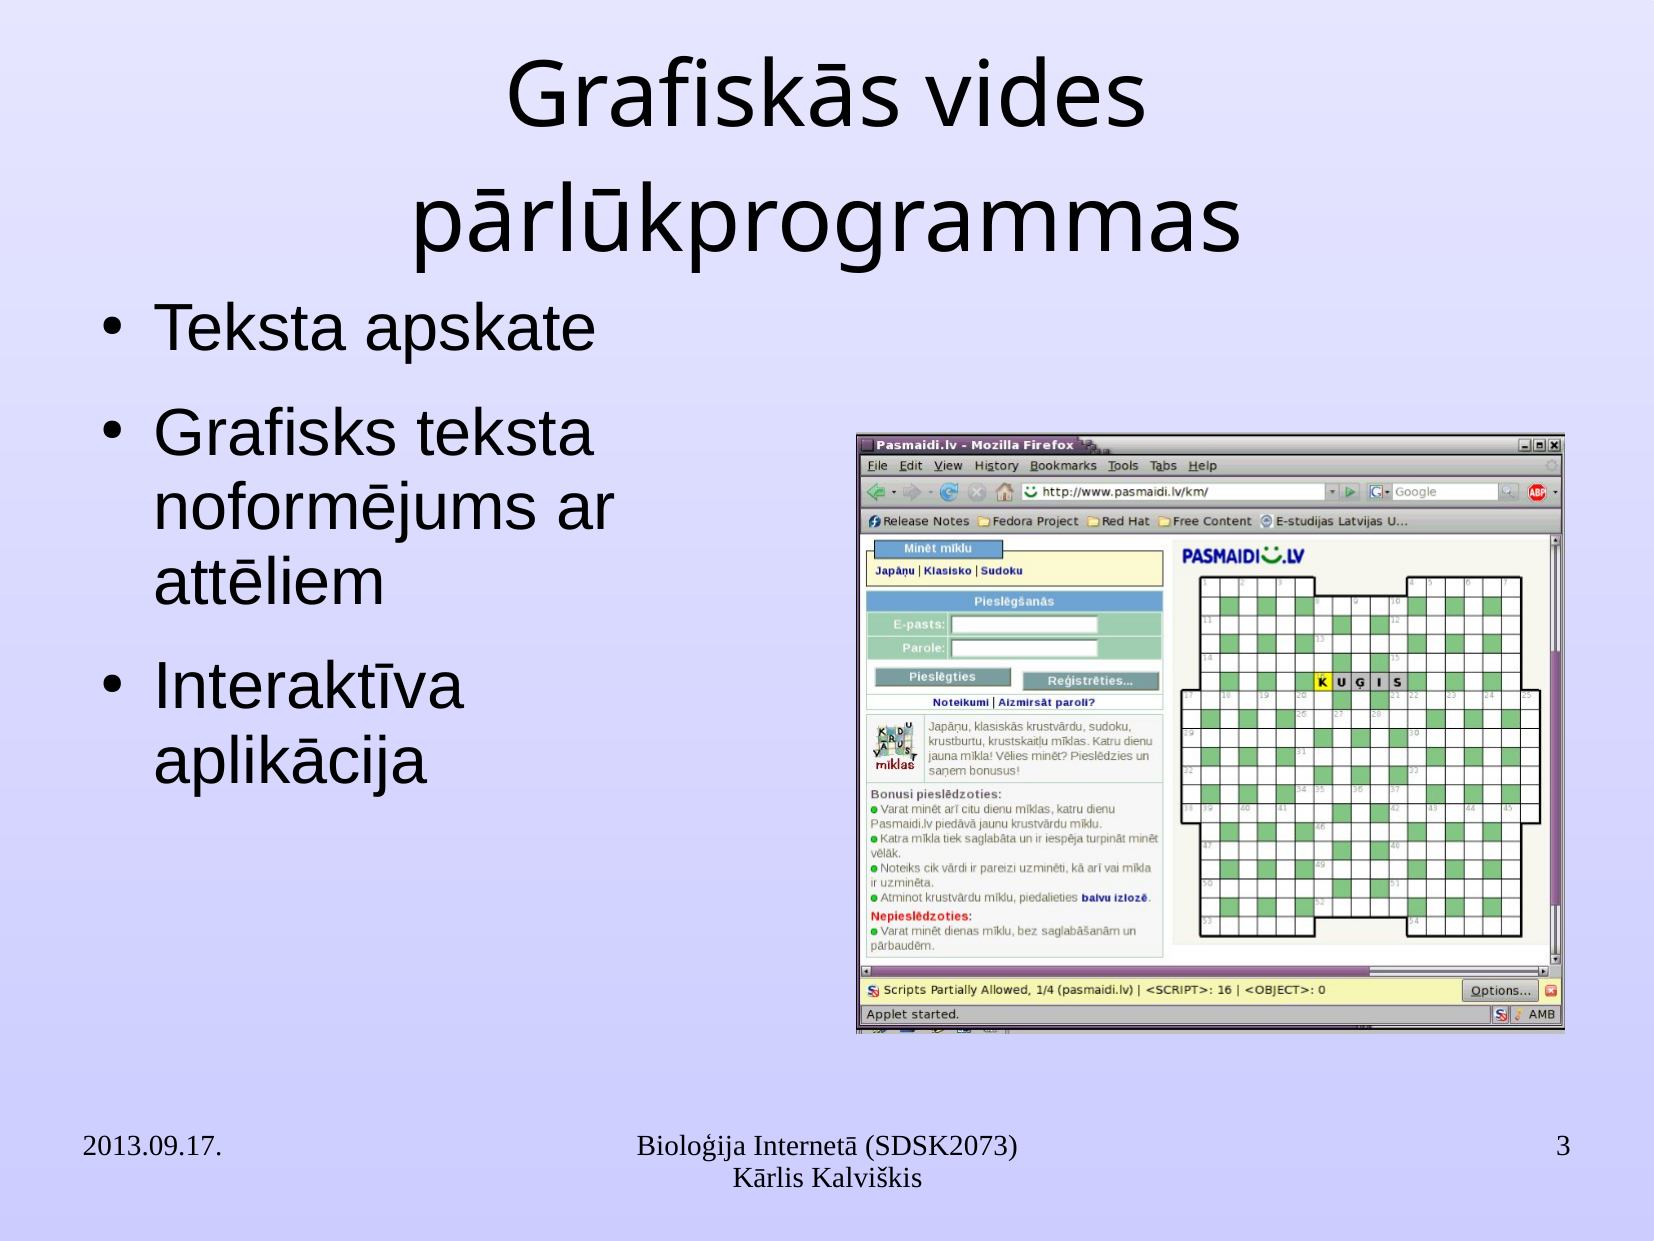

# Grafiskās vides pārlūkprogrammas
Teksta apskate
Grafisks teksta
noformējums ar
attēliem
Interaktīva
aplikācija
2013.09.17.
3